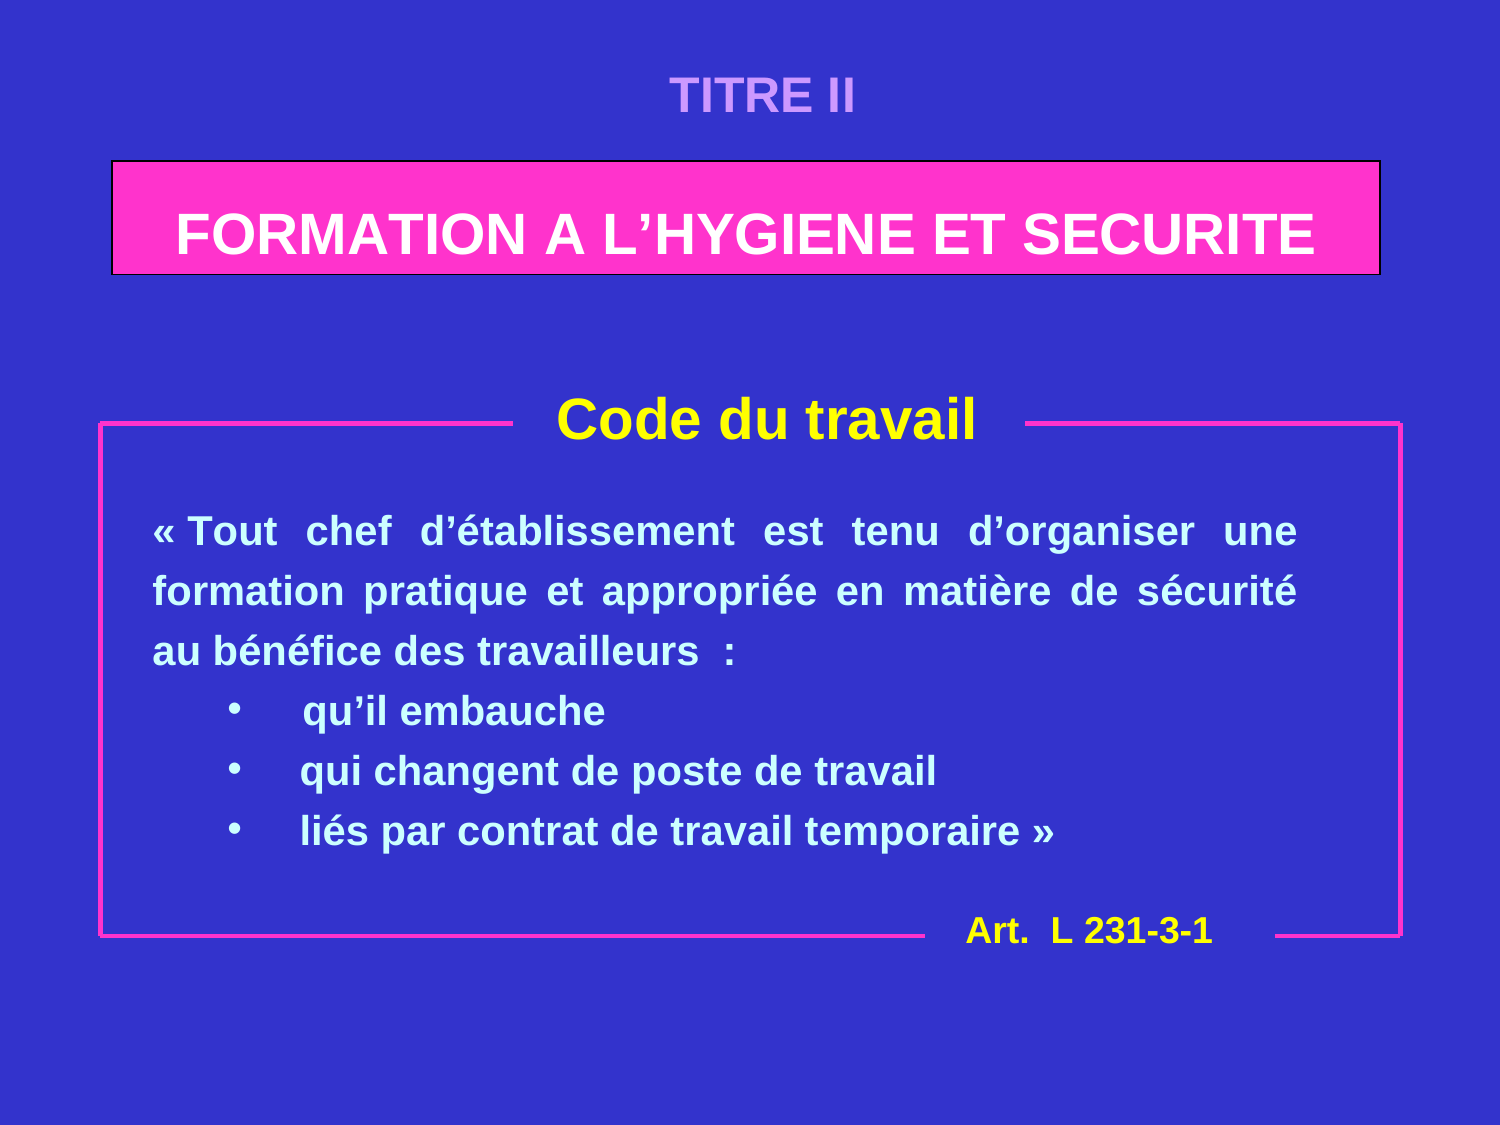

TITRE II
 FORMATION A L’HYGIENE ET SECURITE
Code du travail
« Tout chef d’établissement est tenu d’organiser une formation pratique et appropriée en matière de sécurité au bénéfice des travailleurs  :
	qu’il embauche
 qui changent de poste de travail
 liés par contrat de travail temporaire »
Art. L 231-3-1